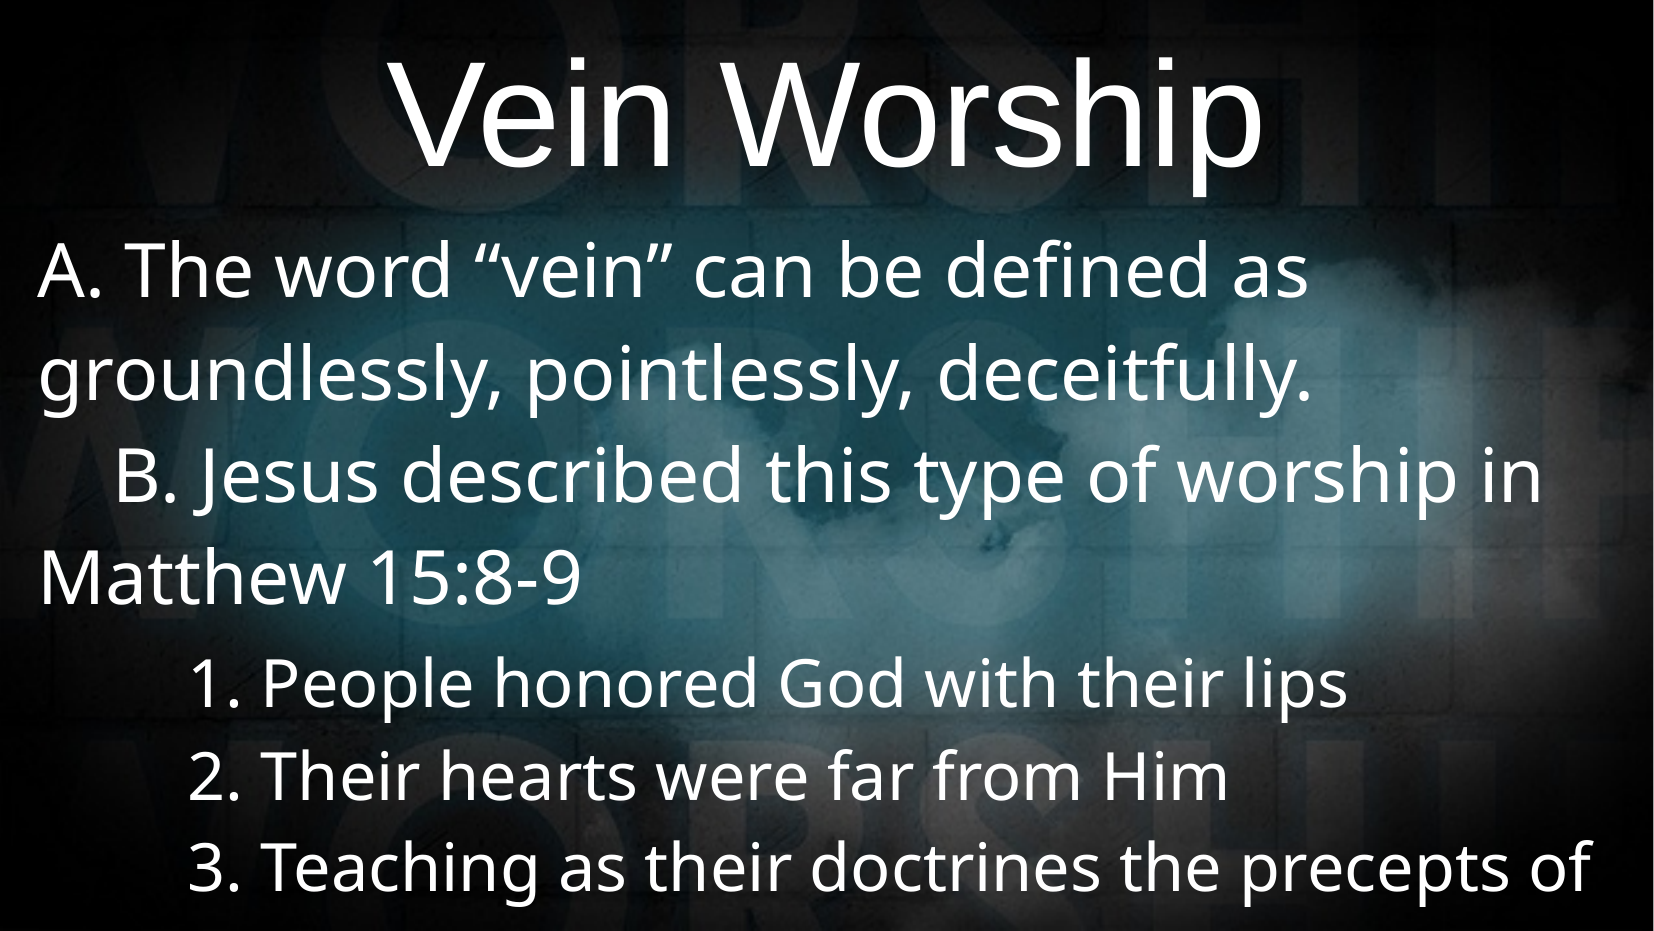

# Vein Worship
A. The word “vein” can be defined as groundlessly, pointlessly, deceitfully.
	B. Jesus described this type of worship in Matthew 15:8-9
		1. People honored God with their lips
		2. Their hearts were far from Him
		3. Teaching as their doctrines the precepts of 		men